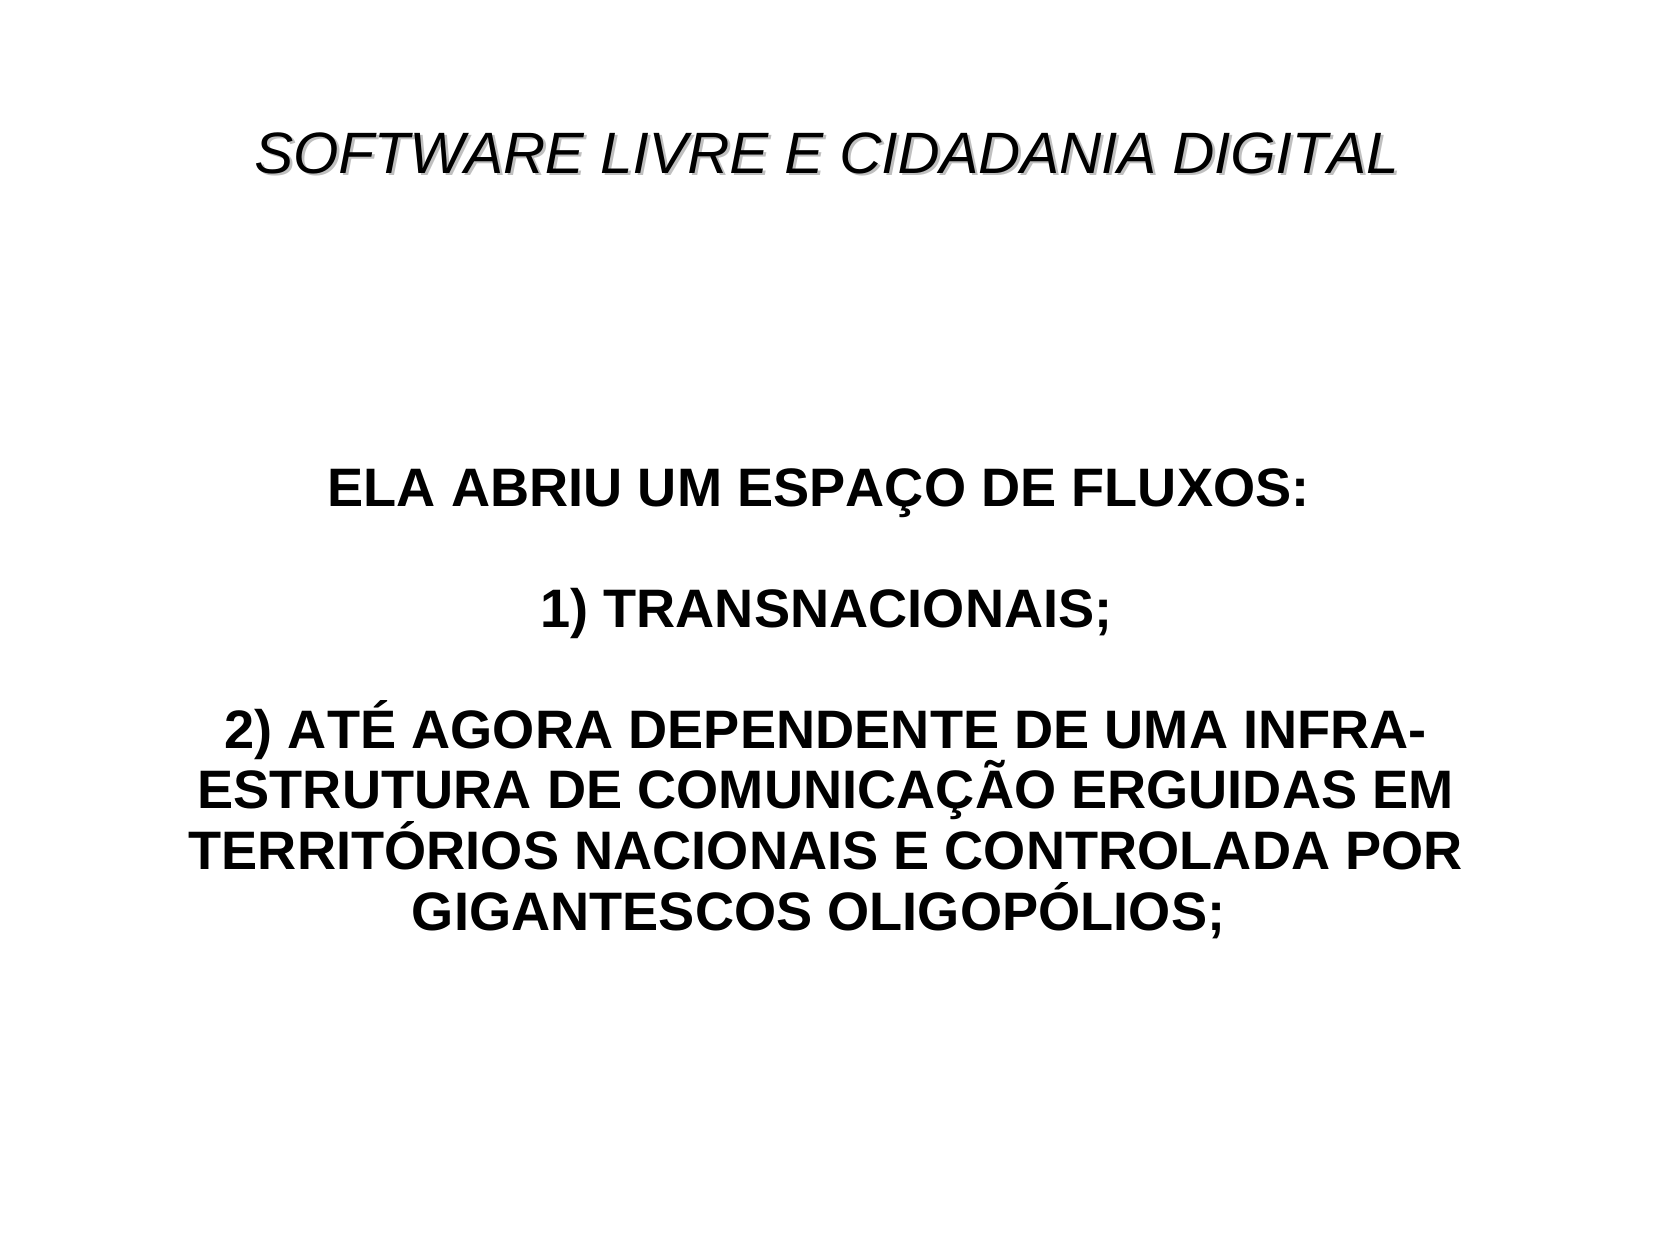

# SOFTWARE LIVRE E CIDADANIA DIGITAL
ELA ABRIU UM ESPAÇO DE FLUXOS:
1) TRANSNACIONAIS;
2) ATÉ AGORA DEPENDENTE DE UMA INFRA-ESTRUTURA DE COMUNICAÇÃO ERGUIDAS EM TERRITÓRIOS NACIONAIS E CONTROLADA POR GIGANTESCOS OLIGOPÓLIOS;